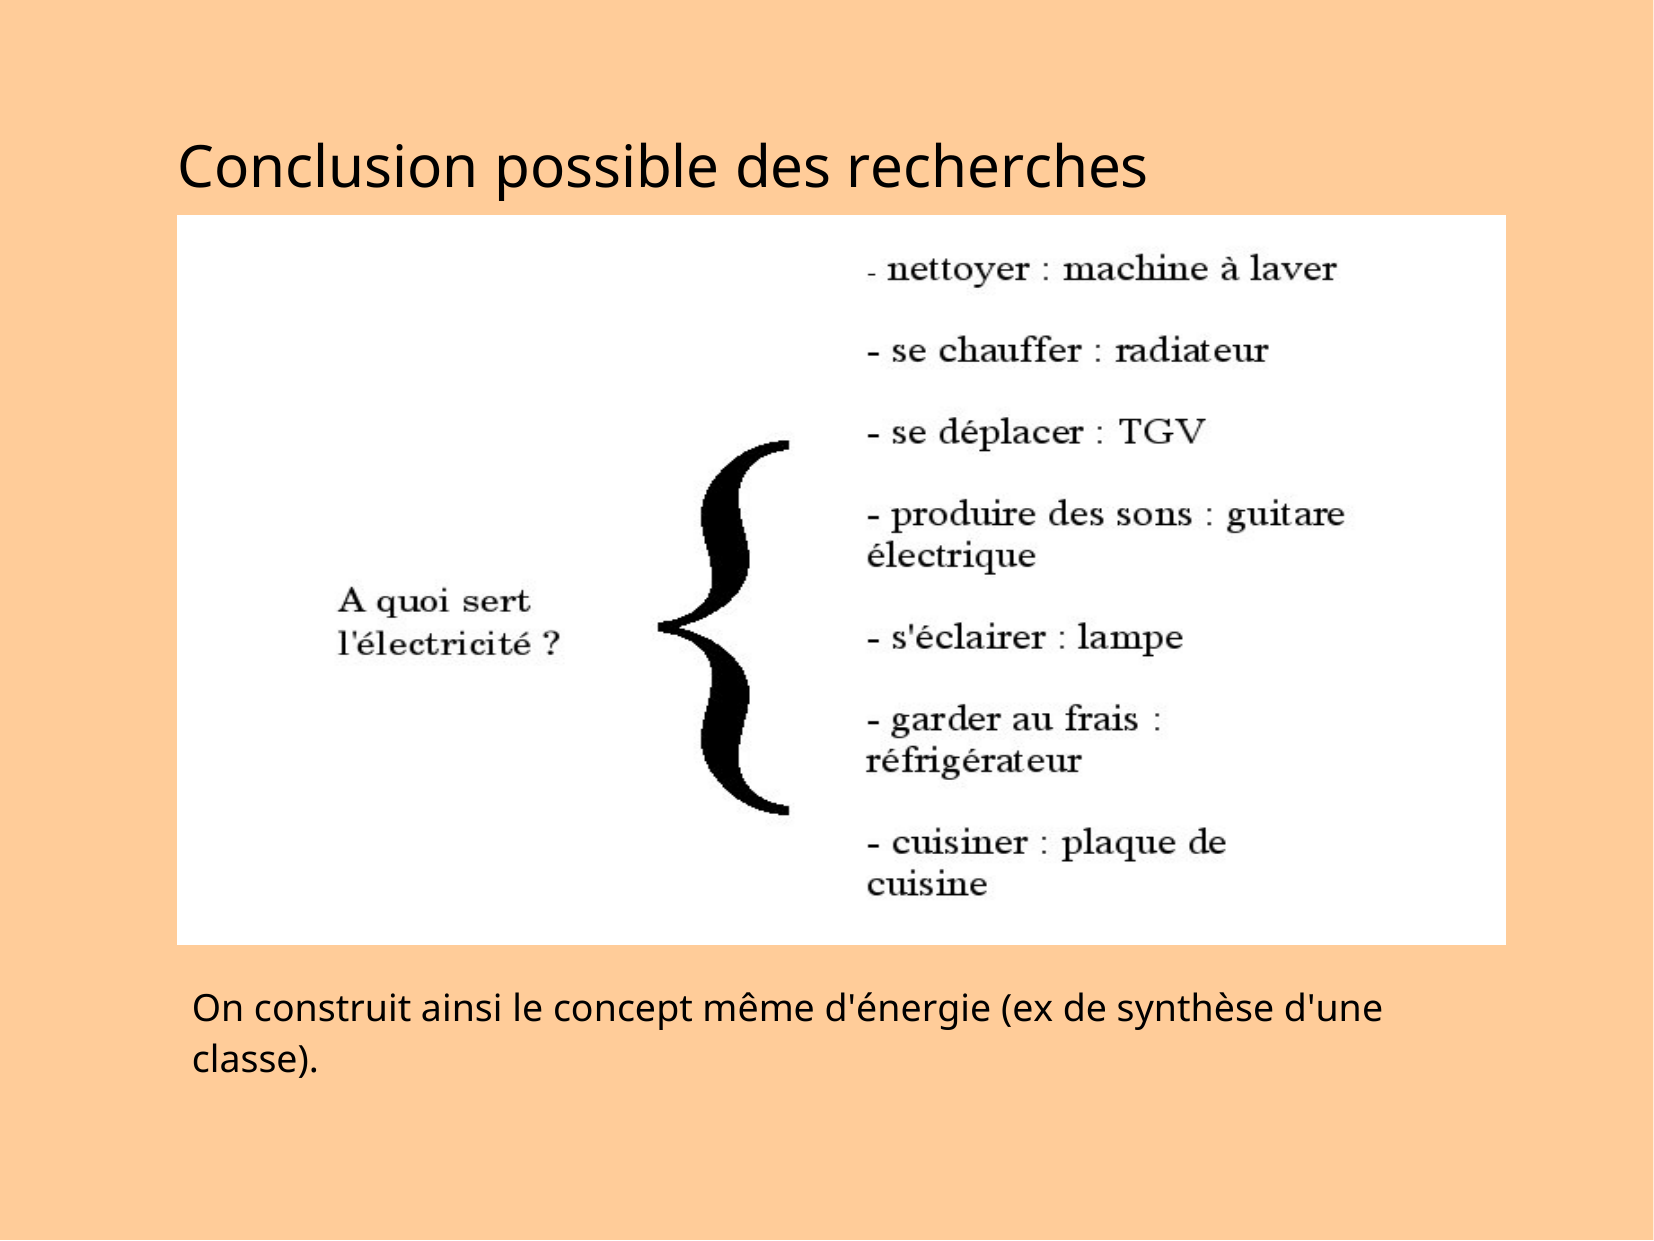

Conclusion possible des recherches
On construit ainsi le concept même d'énergie (ex de synthèse d'une classe).